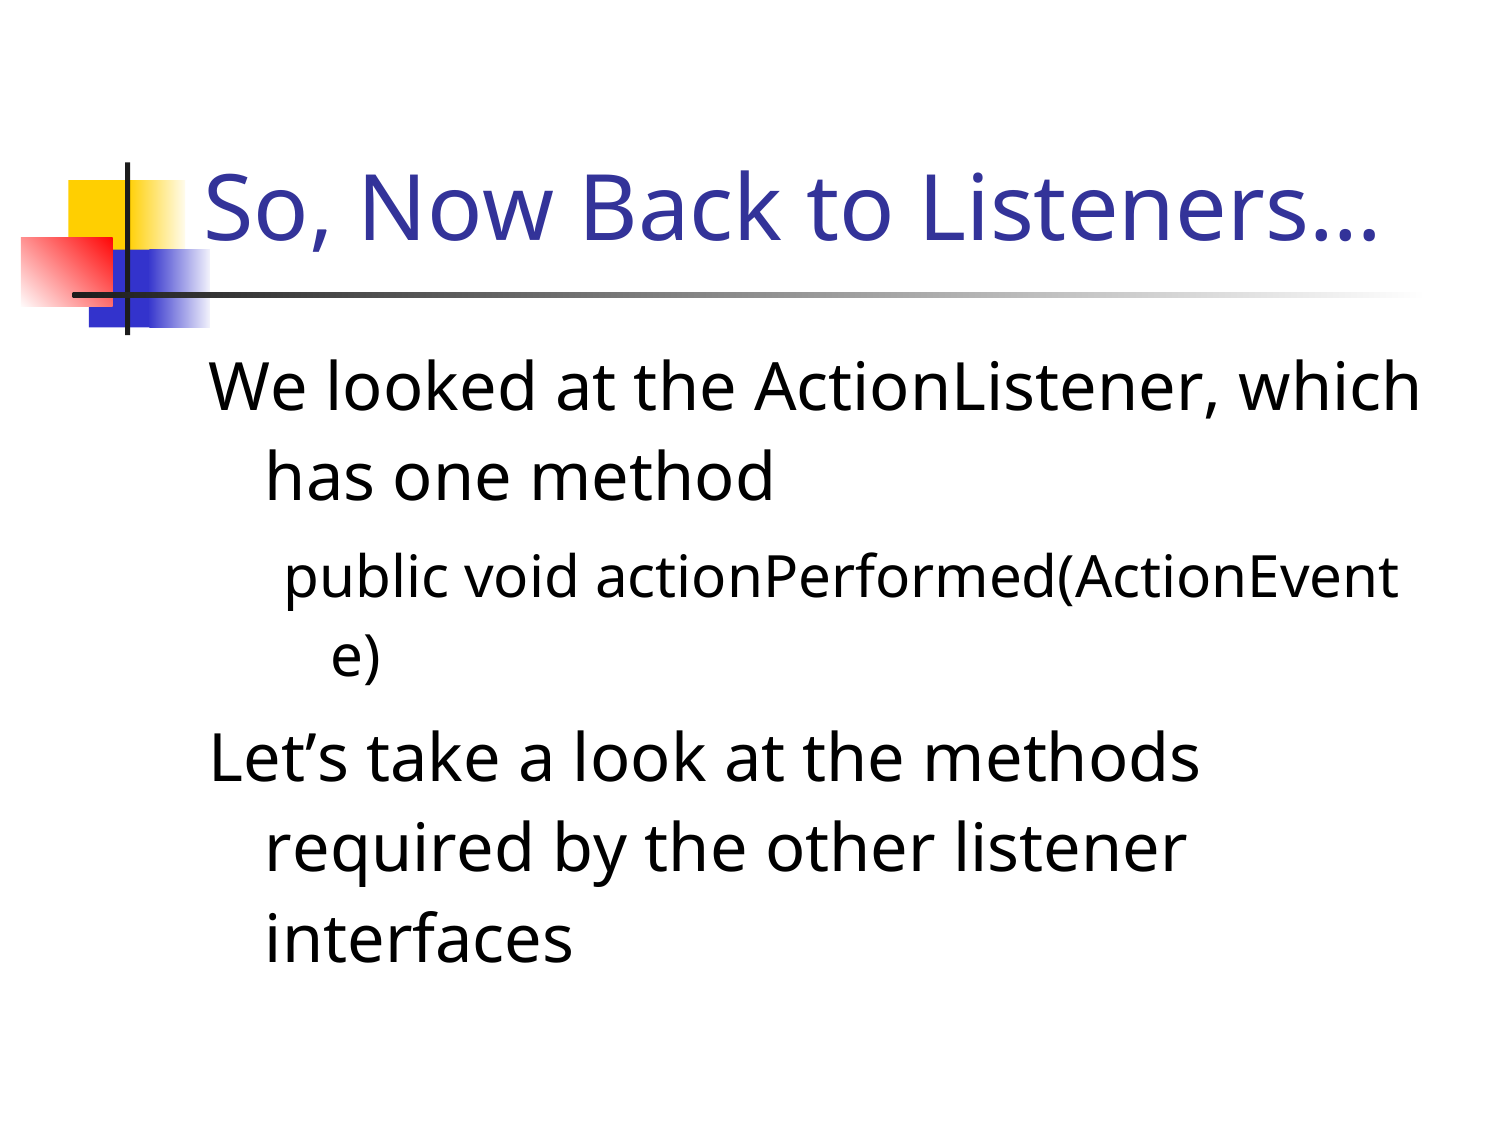

# So, Now Back to Listeners…
We looked at the ActionListener, which has one method
public void actionPerformed(ActionEvent e)
Let’s take a look at the methods required by the other listener interfaces